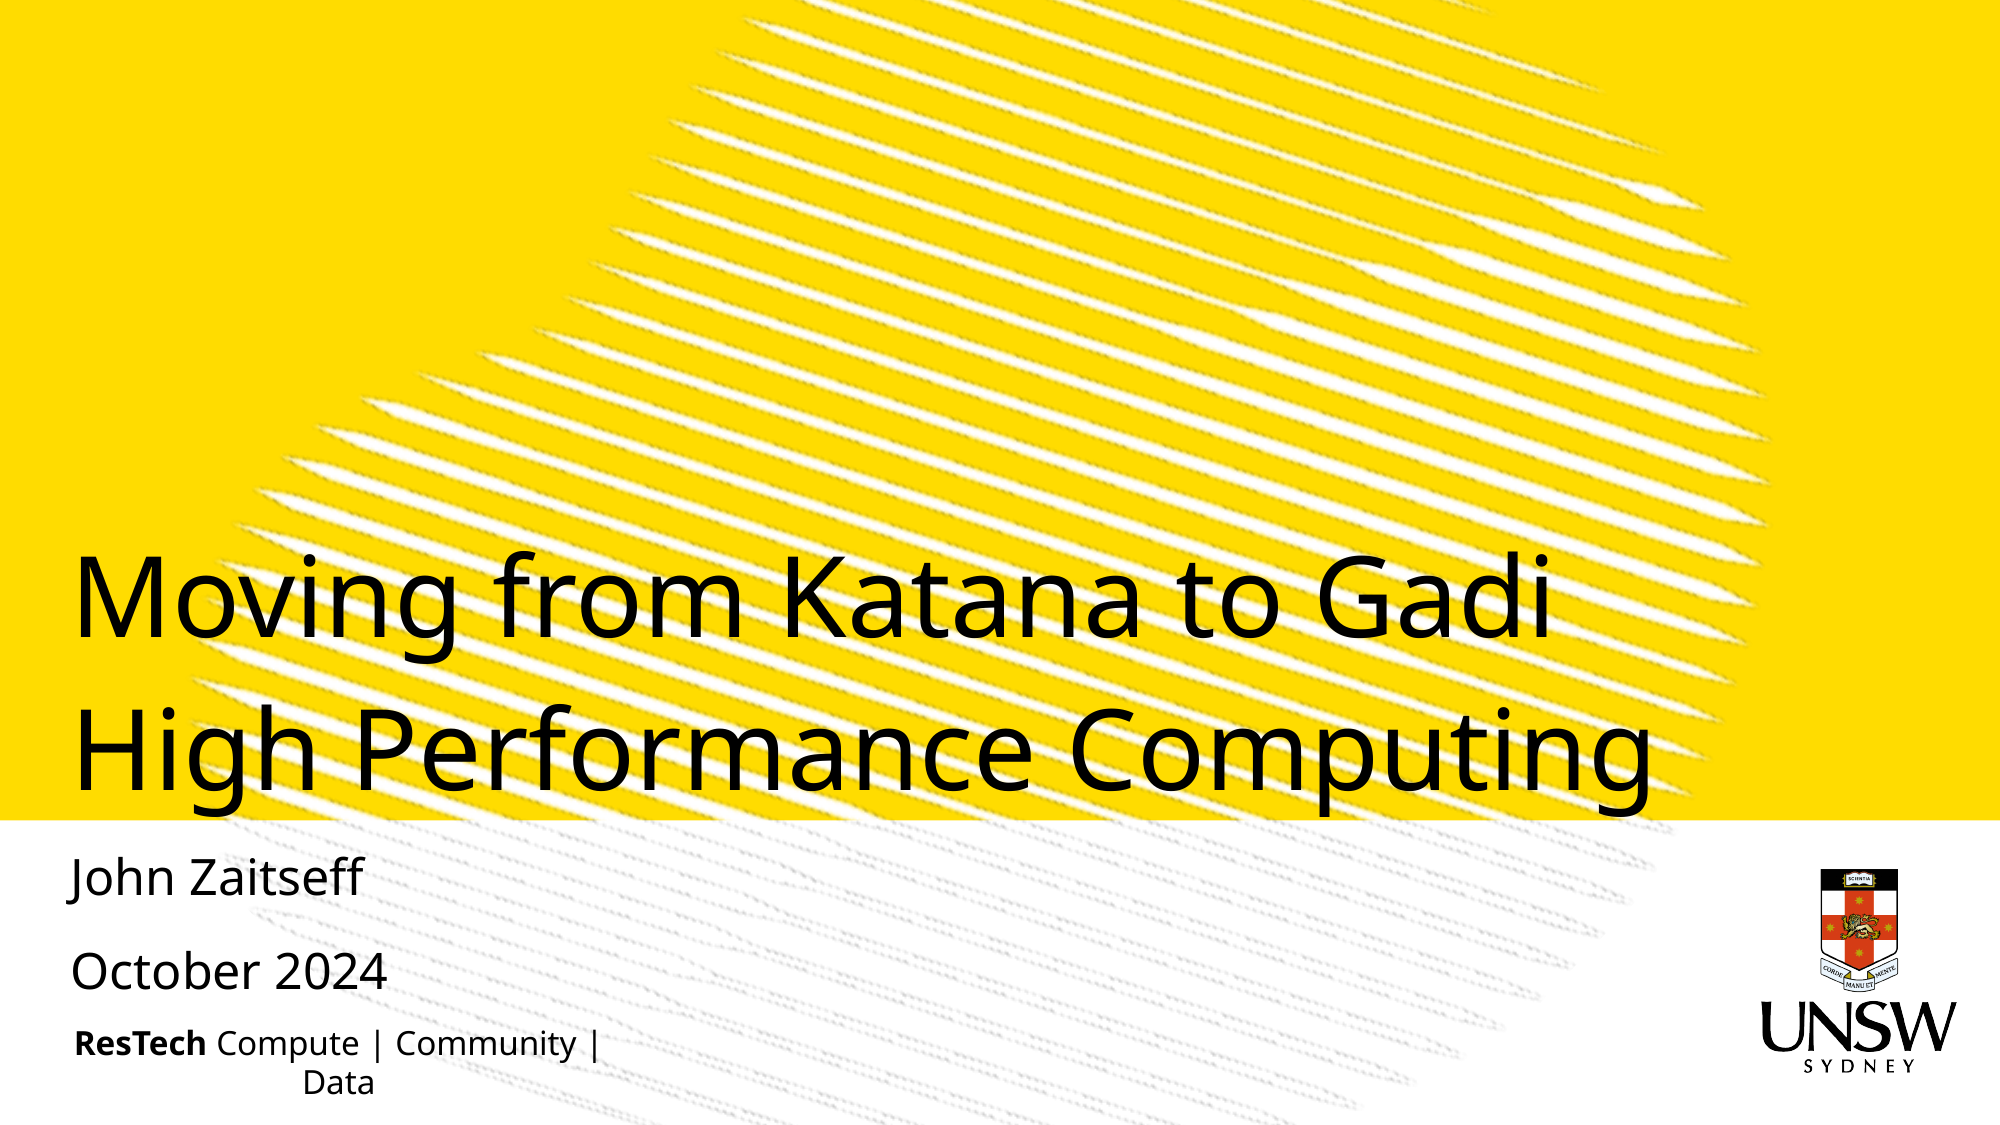

# Moving from Katana to Gadi High Performance Computing
John Zaitseff
October 2024